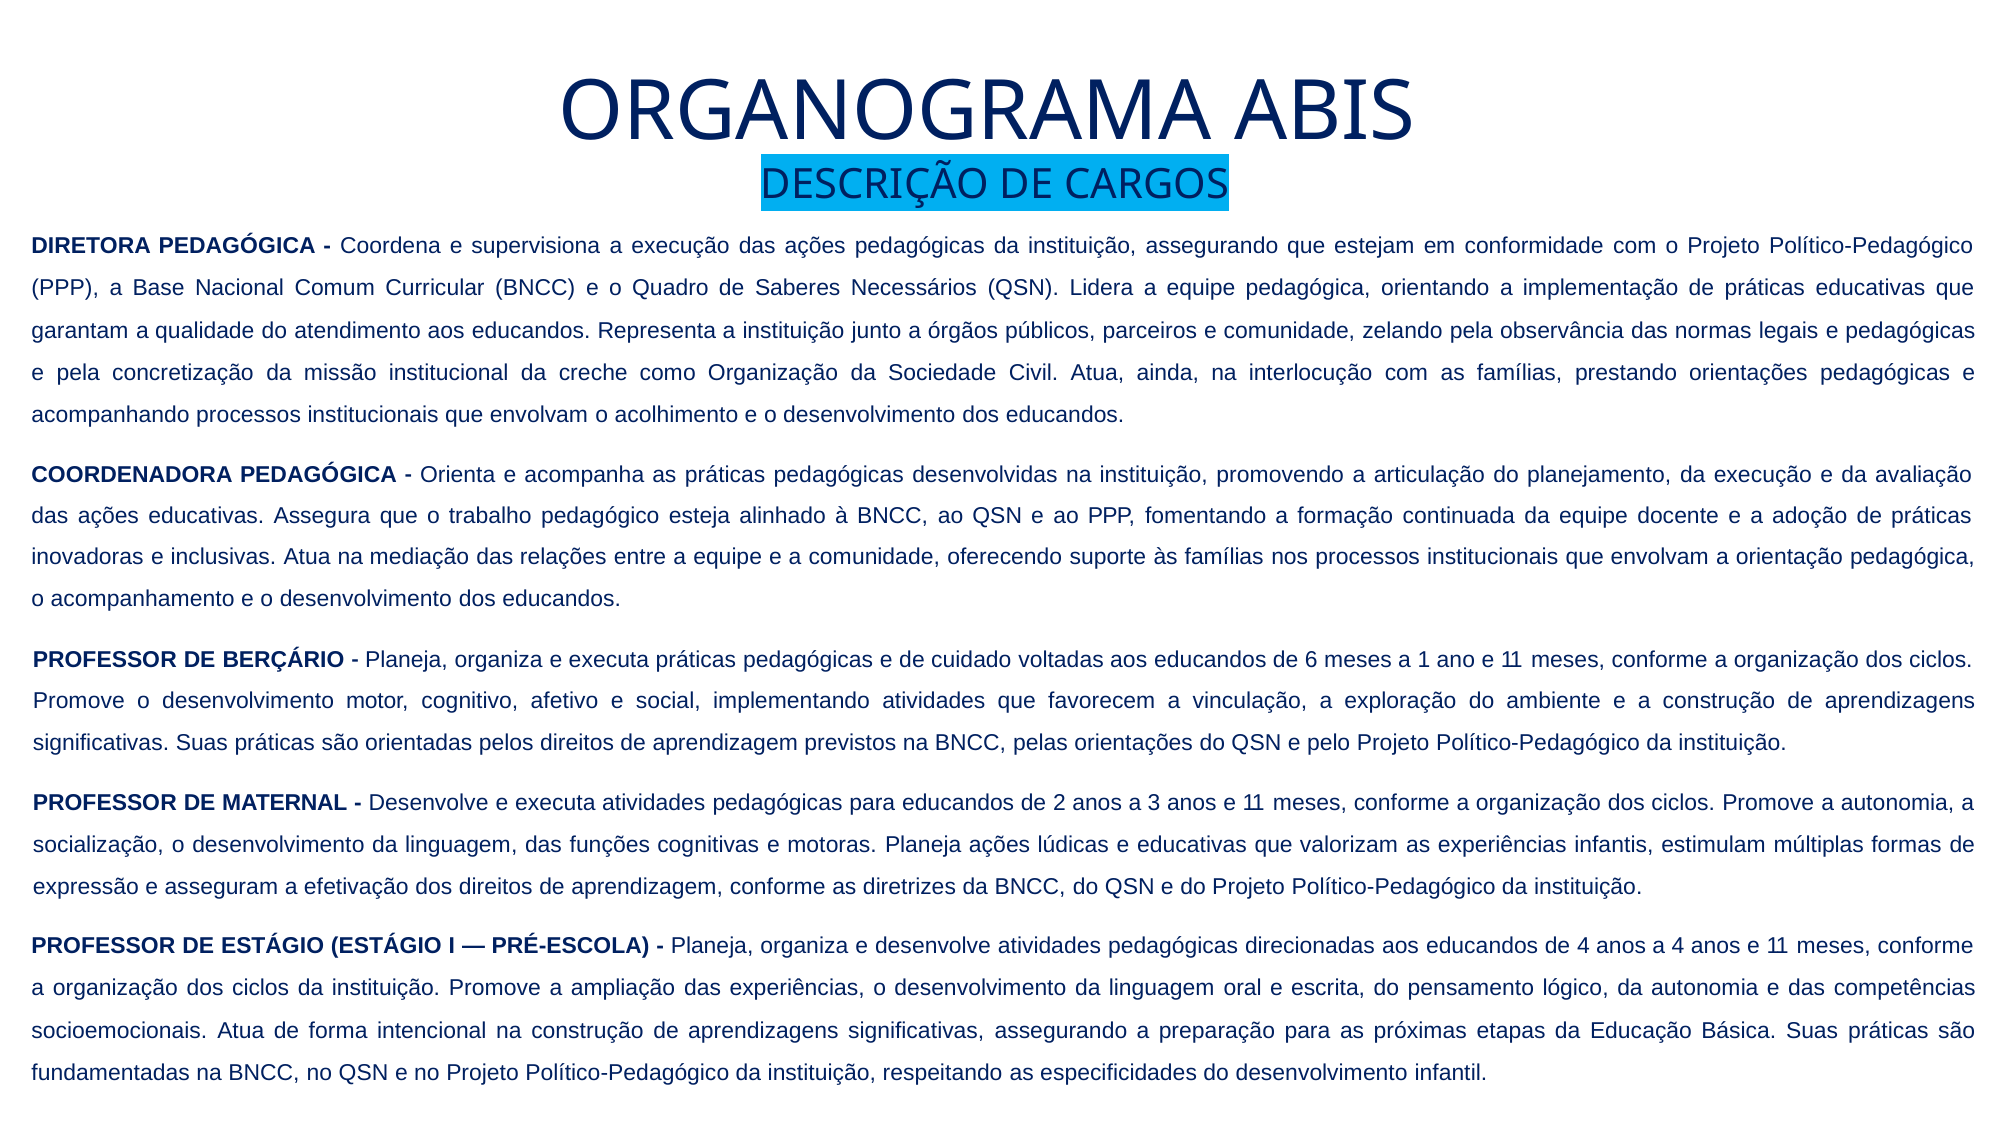

ORGANOGRAMA ABIS
DESCRIÇÃO DE CARGOS
DIRETORA PEDAGÓGICA - Coordena e supervisiona a execução das ações pedagógicas da instituição, assegurando que estejam em conformidade com o Projeto Político-Pedagógico
(PPP), a Base Nacional Comum Curricular (BNCC) e o Quadro de Saberes Necessários (QSN). Lidera a equipe pedagógica, orientando a implementação de práticas educativas que
garantam a qualidade do atendimento aos educandos. Representa a instituição junto a órgãos públicos, parceiros e comunidade, zelando pela observância das normas legais e pedagógicas
e pela concretização da missão institucional da creche como Organização da Sociedade Civil. Atua, ainda, na interlocução com as famílias, prestando orientações pedagógicas e
acompanhando processos institucionais que envolvam o acolhimento e o desenvolvimento dos educandos.
COORDENADORA PEDAGÓGICA - Orienta e acompanha as práticas pedagógicas desenvolvidas na instituição, promovendo a articulação do planejamento, da execução e da avaliação
das ações educativas. Assegura que o trabalho pedagógico esteja alinhado à BNCC, ao QSN e ao PPP, fomentando a formação continuada da equipe docente e a adoção de práticas
inovadoras e inclusivas. Atua na mediação das relações entre a equipe e a comunidade, oferecendo suporte às famílias nos processos institucionais que envolvam a orientação pedagógica,
o acompanhamento e o desenvolvimento dos educandos.
PROFESSOR DE BERÇÁRIO - Planeja, organiza e executa práticas pedagógicas e de cuidado voltadas aos educandos de 6 meses a 1 ano e 11 meses, conforme a organização dos ciclos.
Promove o desenvolvimento motor, cognitivo, afetivo e social, implementando atividades que favorecem a vinculação, a exploração do ambiente e a construção de aprendizagens
significativas. Suas práticas são orientadas pelos direitos de aprendizagem previstos na BNCC, pelas orientações do QSN e pelo Projeto Político-Pedagógico da instituição.
PROFESSOR DE MATERNAL - Desenvolve e executa atividades pedagógicas para educandos de 2 anos a 3 anos e 11 meses, conforme a organização dos ciclos. Promove a autonomia, a
socialização, o desenvolvimento da linguagem, das funções cognitivas e motoras. Planeja ações lúdicas e educativas que valorizam as experiências infantis, estimulam múltiplas formas de
expressão e asseguram a efetivação dos direitos de aprendizagem, conforme as diretrizes da BNCC, do QSN e do Projeto Político-Pedagógico da instituição.
PROFESSOR DE ESTÁGIO (ESTÁGIO I — PRÉ-ESCOLA) - Planeja, organiza e desenvolve atividades pedagógicas direcionadas aos educandos de 4 anos a 4 anos e 11 meses, conforme
a organização dos ciclos da instituição. Promove a ampliação das experiências, o desenvolvimento da linguagem oral e escrita, do pensamento lógico, da autonomia e das competências
socioemocionais. Atua de forma intencional na construção de aprendizagens significativas, assegurando a preparação para as próximas etapas da Educação Básica. Suas práticas são
fundamentadas na BNCC, no QSN e no Projeto Político-Pedagógico da instituição, respeitando as especificidades do desenvolvimento infantil.